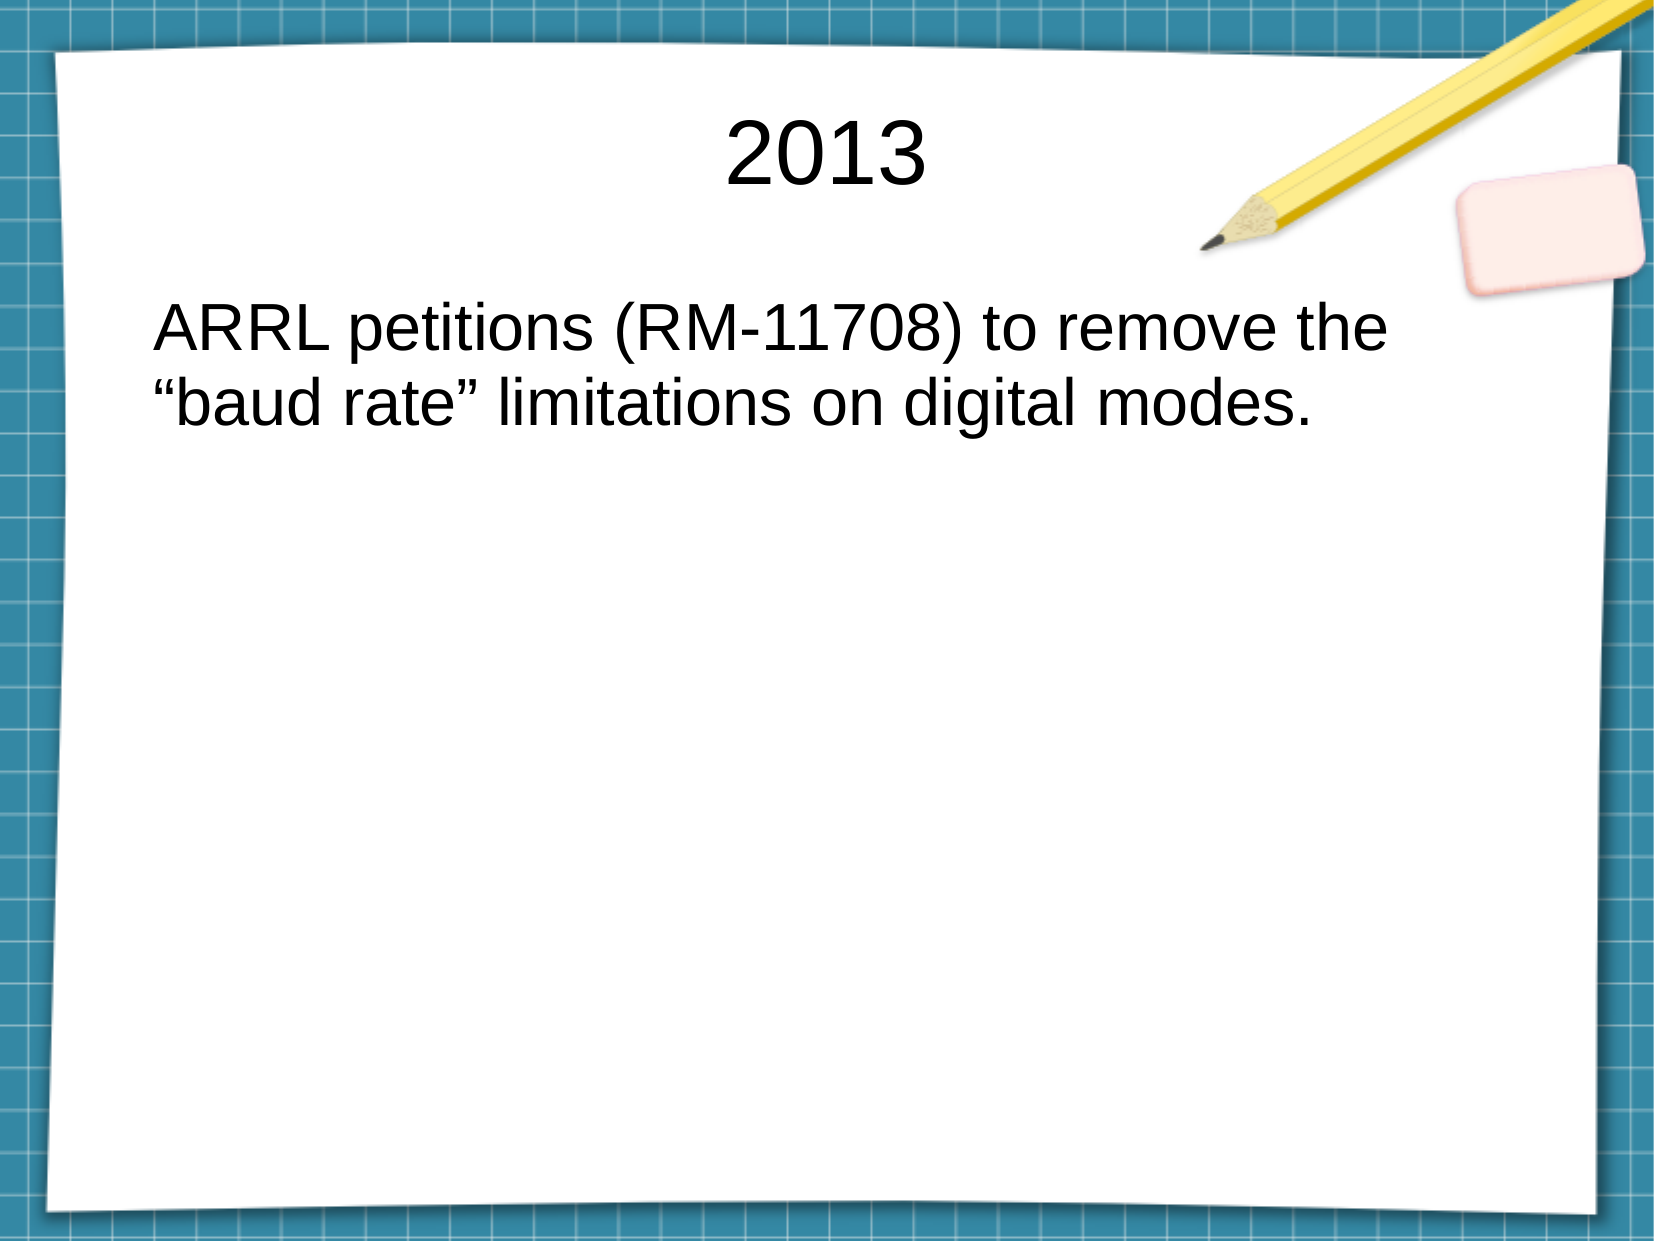

# 2013
ARRL petitions (RM-11708) to remove the “baud rate” limitations on digital modes.